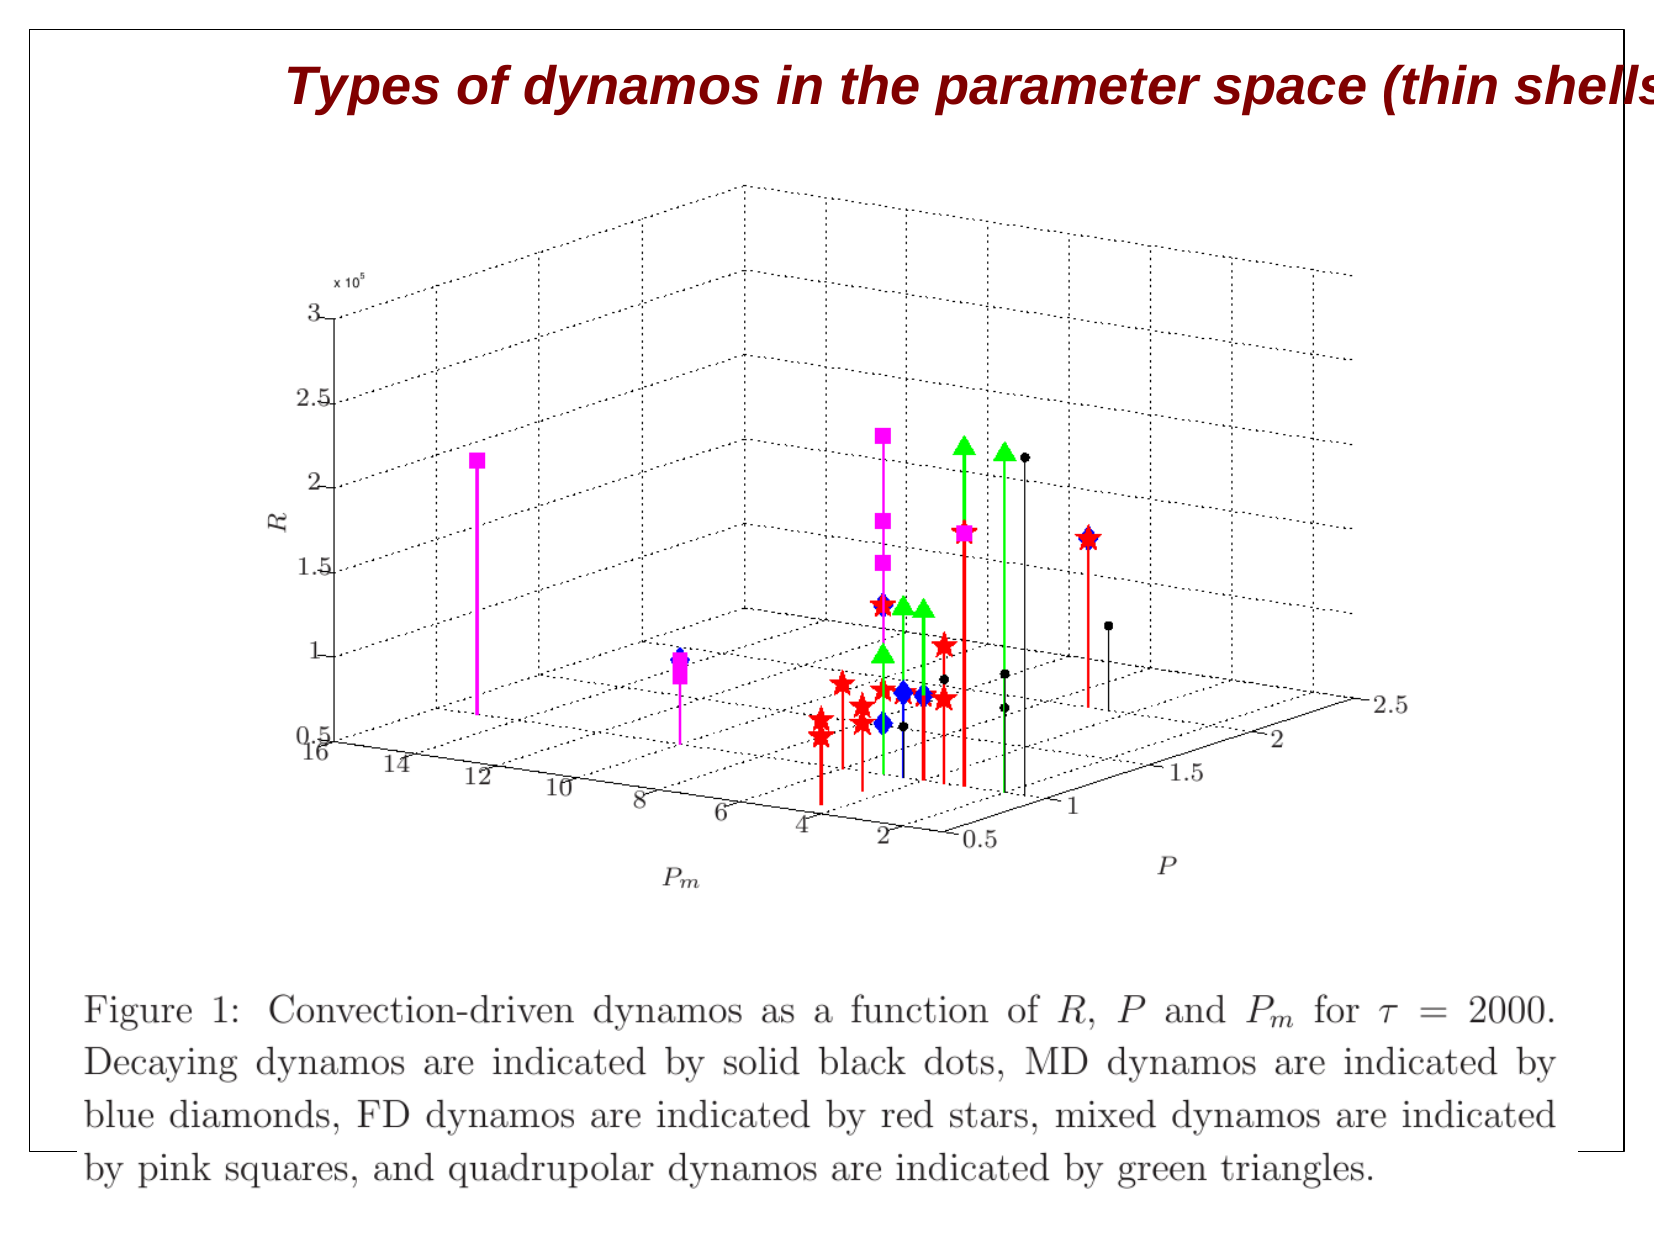

Types of dynamos in the parameter space (thin shells)